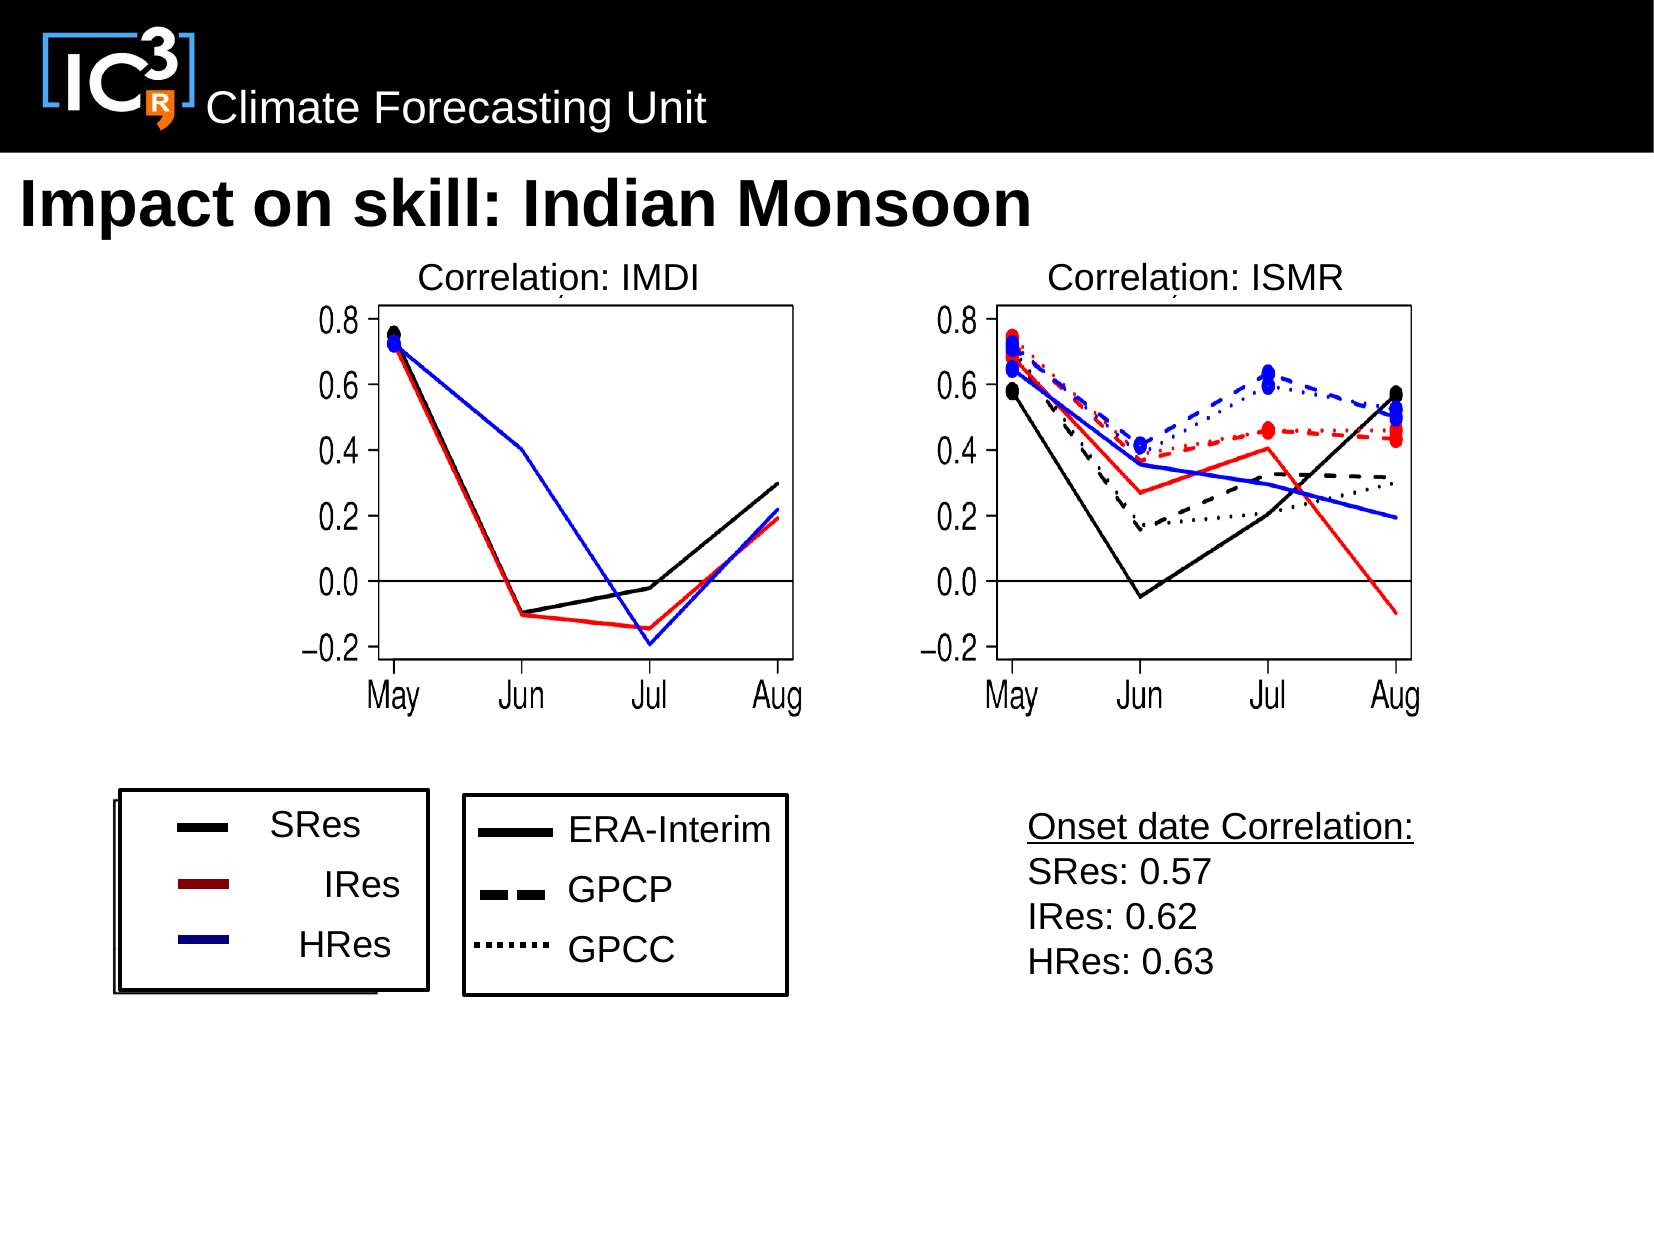

Climate Forecasting Unit
Climate Forecasting Unit
Impact on skill: Indian Monsoon
Correlation: IMDI
Correlation: ISMR
SRes
ERA-Interim
Onset date Correlation:
SRes: 0.57
IRes: 0.62
HRes: 0.63
IRes
GPCP
HRes
GPCC